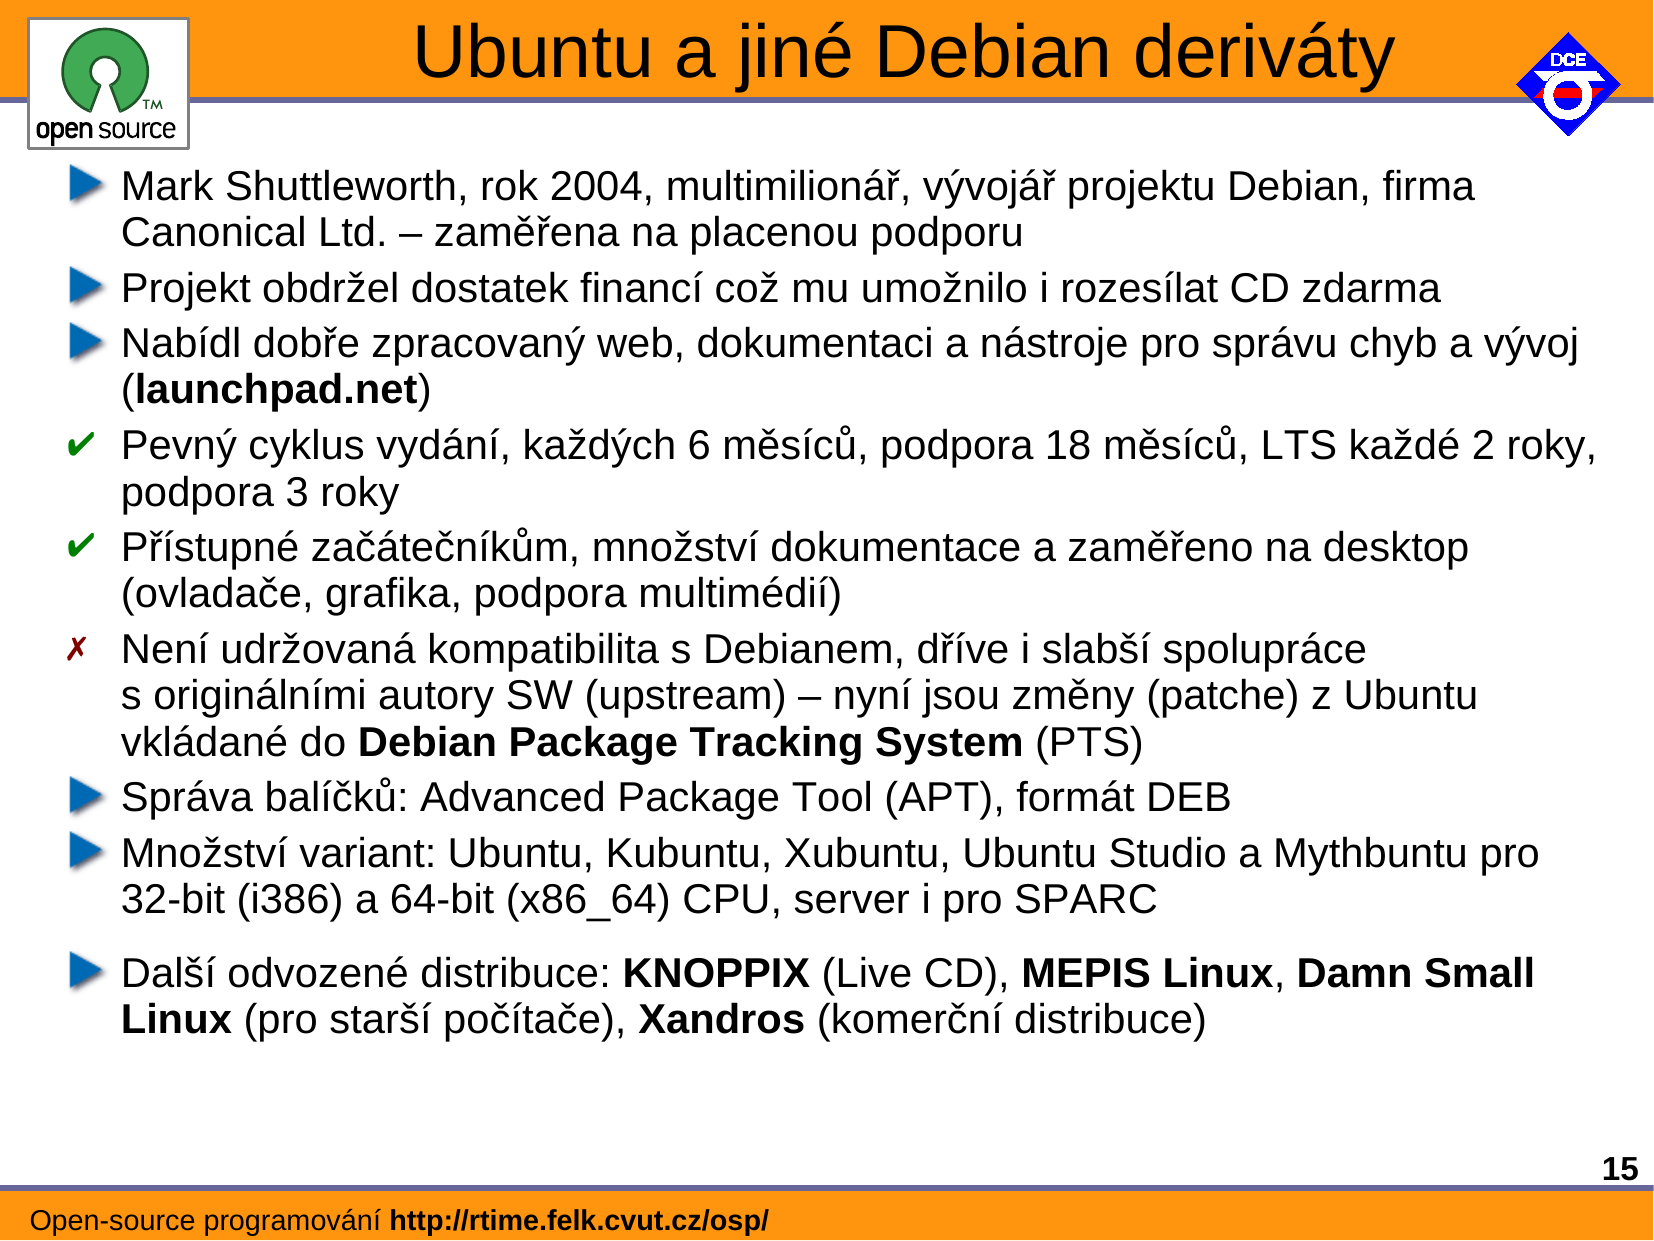

# Ubuntu a jiné Debian deriváty
Mark Shuttleworth, rok 2004, multimilionář, vývojář projektu Debian, firma Canonical Ltd. – zaměřena na placenou podporu
Projekt obdržel dostatek financí což mu umožnilo i rozesílat CD zdarma
Nabídl dobře zpracovaný web, dokumentaci a nástroje pro správu chyb a vývoj (launchpad.net)
Pevný cyklus vydání, každých 6 měsíců, podpora 18 měsíců, LTS každé 2 roky, podpora 3 roky
Přístupné začátečníkům, množství dokumentace a zaměřeno na desktop (ovladače, grafika, podpora multimédií)
Není udržovaná kompatibilita s Debianem, dříve i slabší spolupráce s originálními autory SW (upstream) – nyní jsou změny (patche) z Ubuntu vkládané do Debian Package Tracking System (PTS)
Správa balíčků: Advanced Package Tool (APT), formát DEB
Množství variant: Ubuntu, Kubuntu, Xubuntu, Ubuntu Studio a Mythbuntu pro 32-bit (i386) a 64-bit (x86_64) CPU, server i pro SPARC
Další odvozené distribuce: KNOPPIX (Live CD), MEPIS Linux, Damn Small Linux (pro starší počítače), Xandros (komerční distribuce)